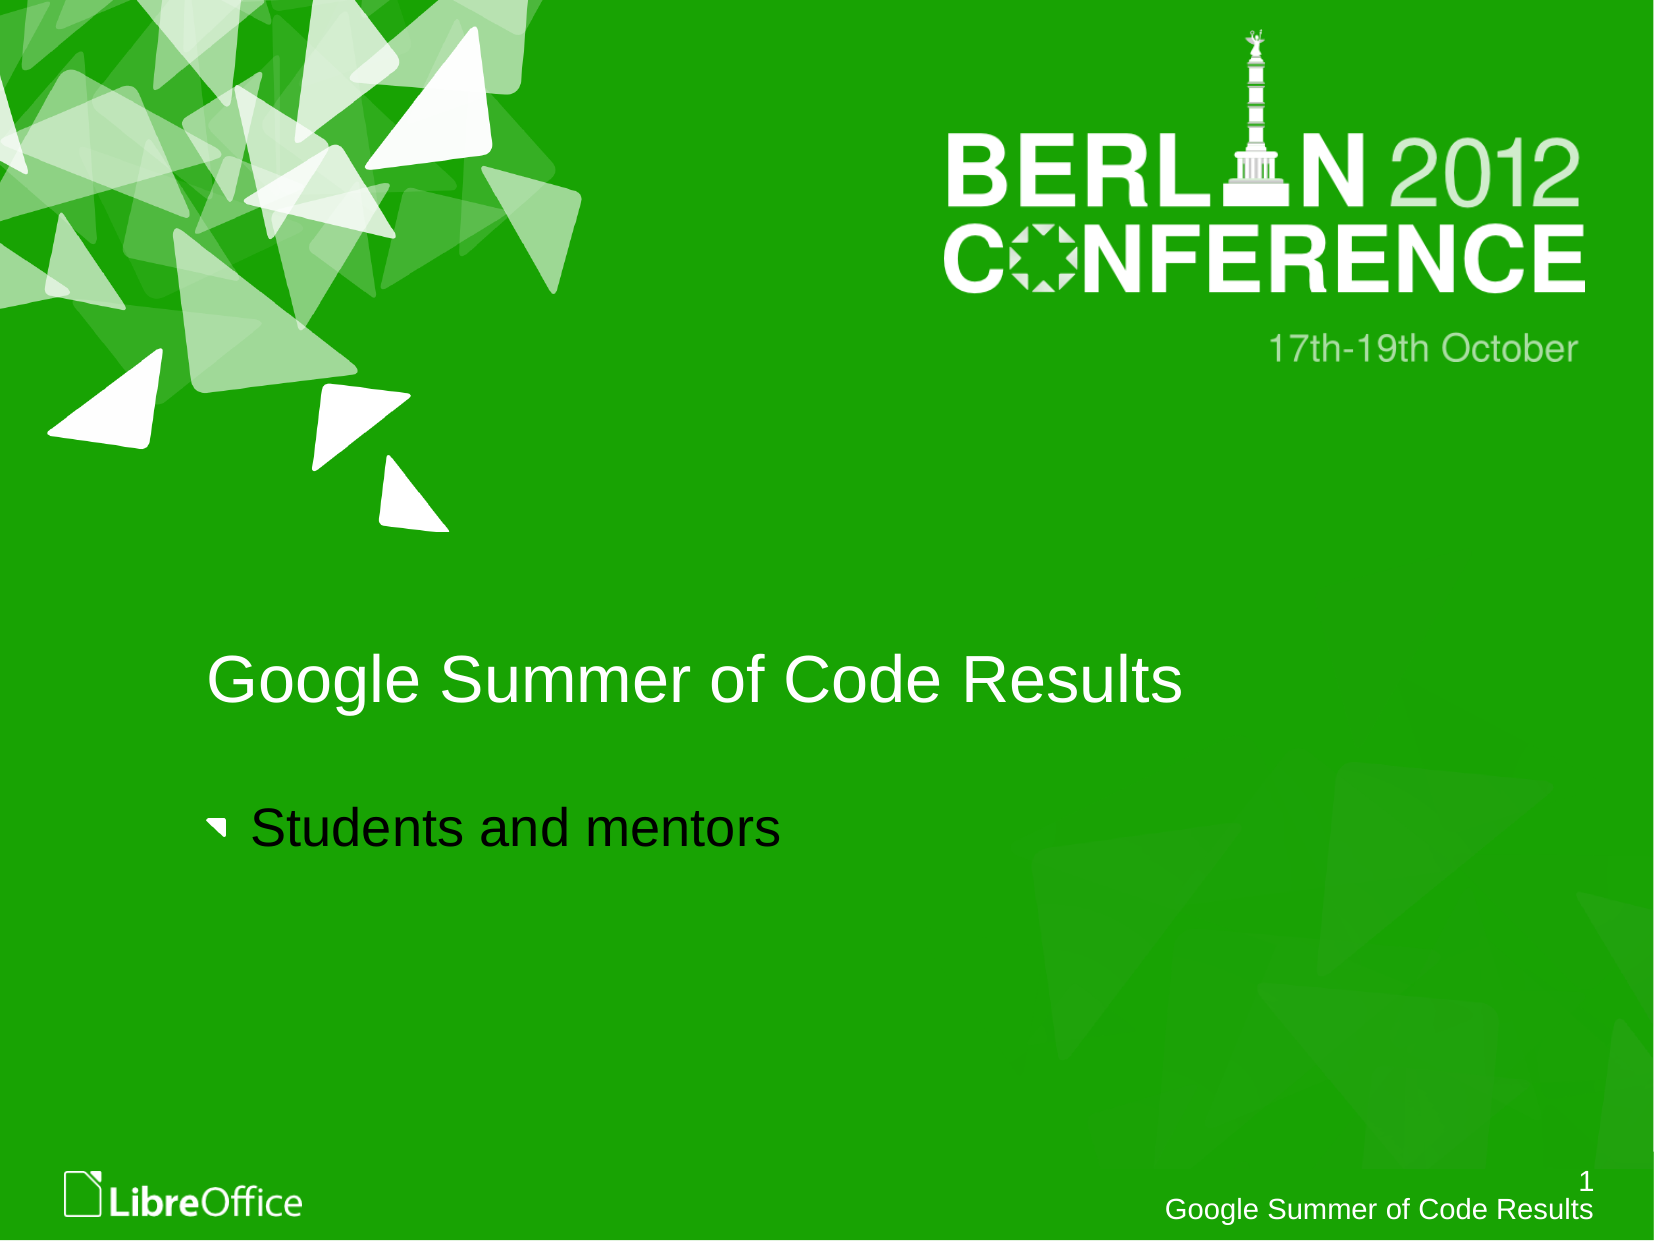

# Google Summer of Code Results
Students and mentors
1
Google Summer of Code Results